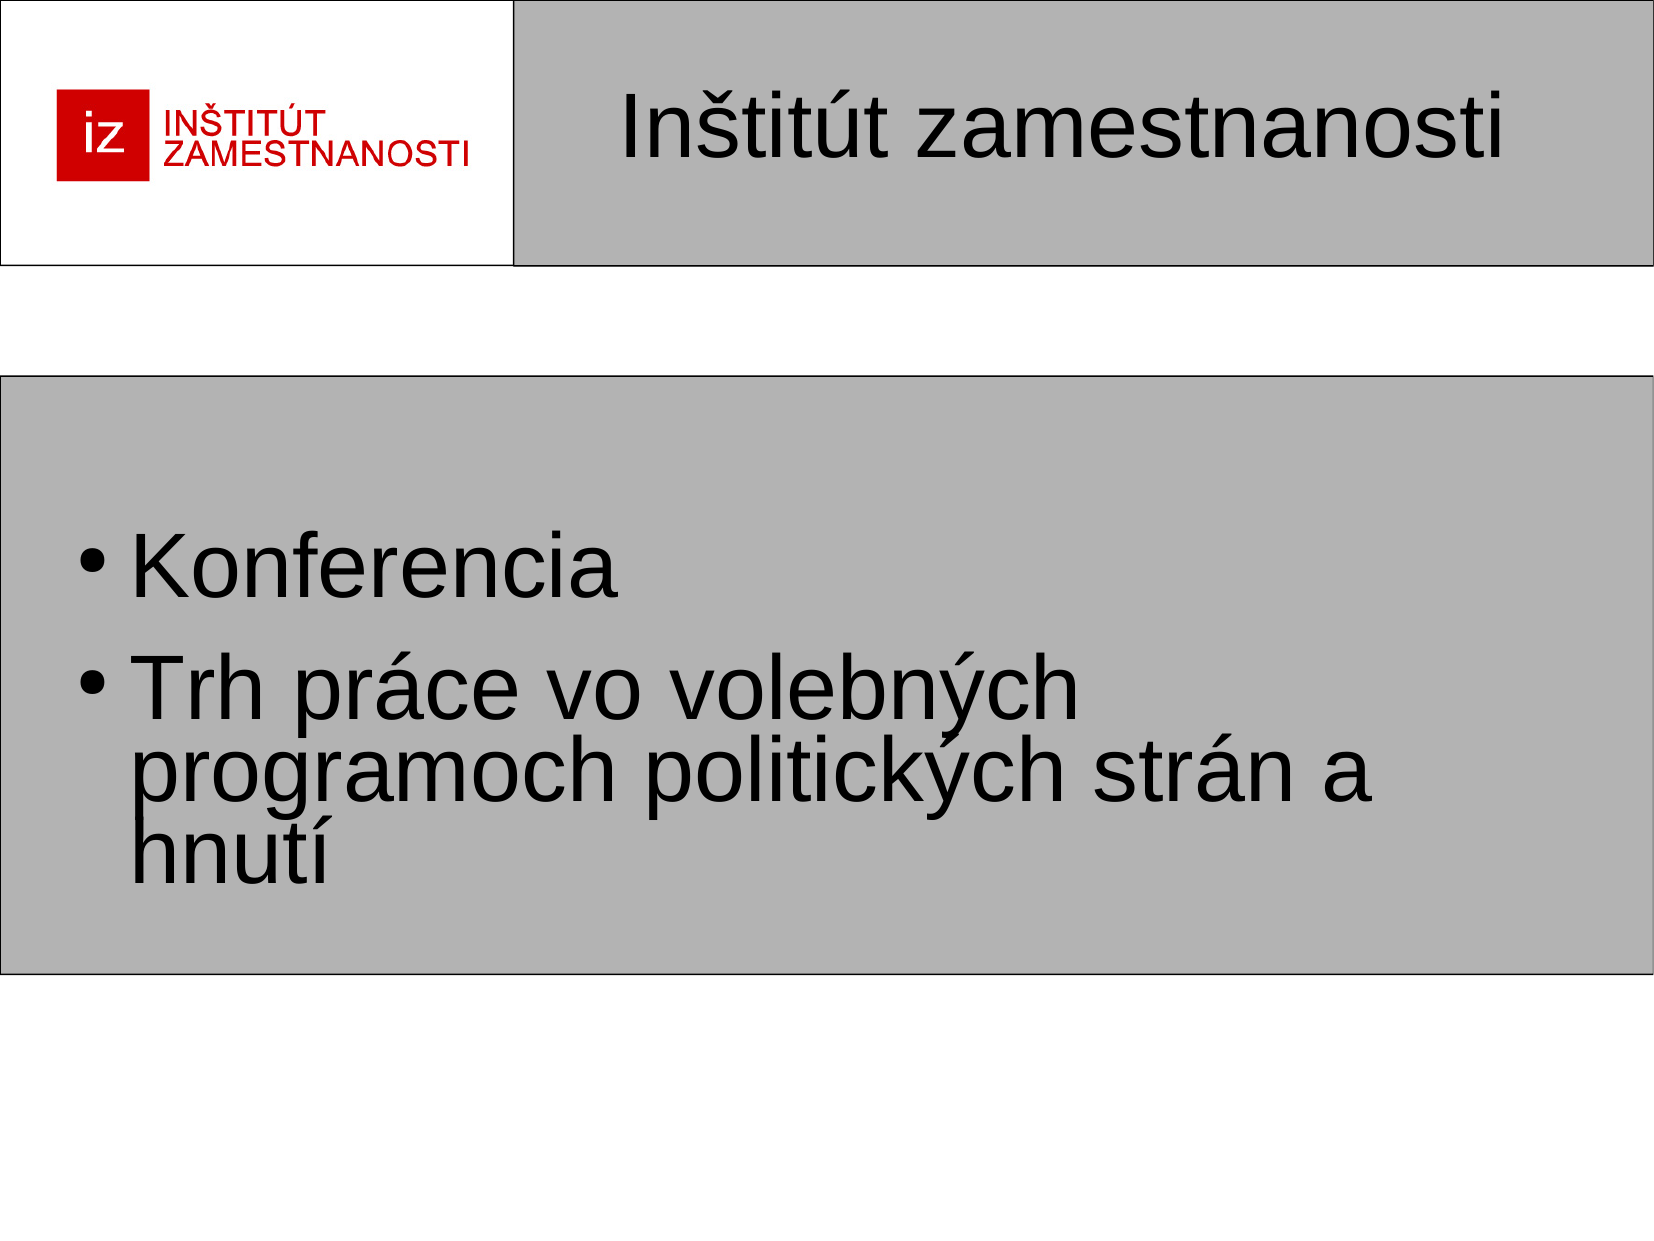

# Inštitút zamestnanosti
Konferencia
Trh práce vo volebných programoch politických strán a hnutí